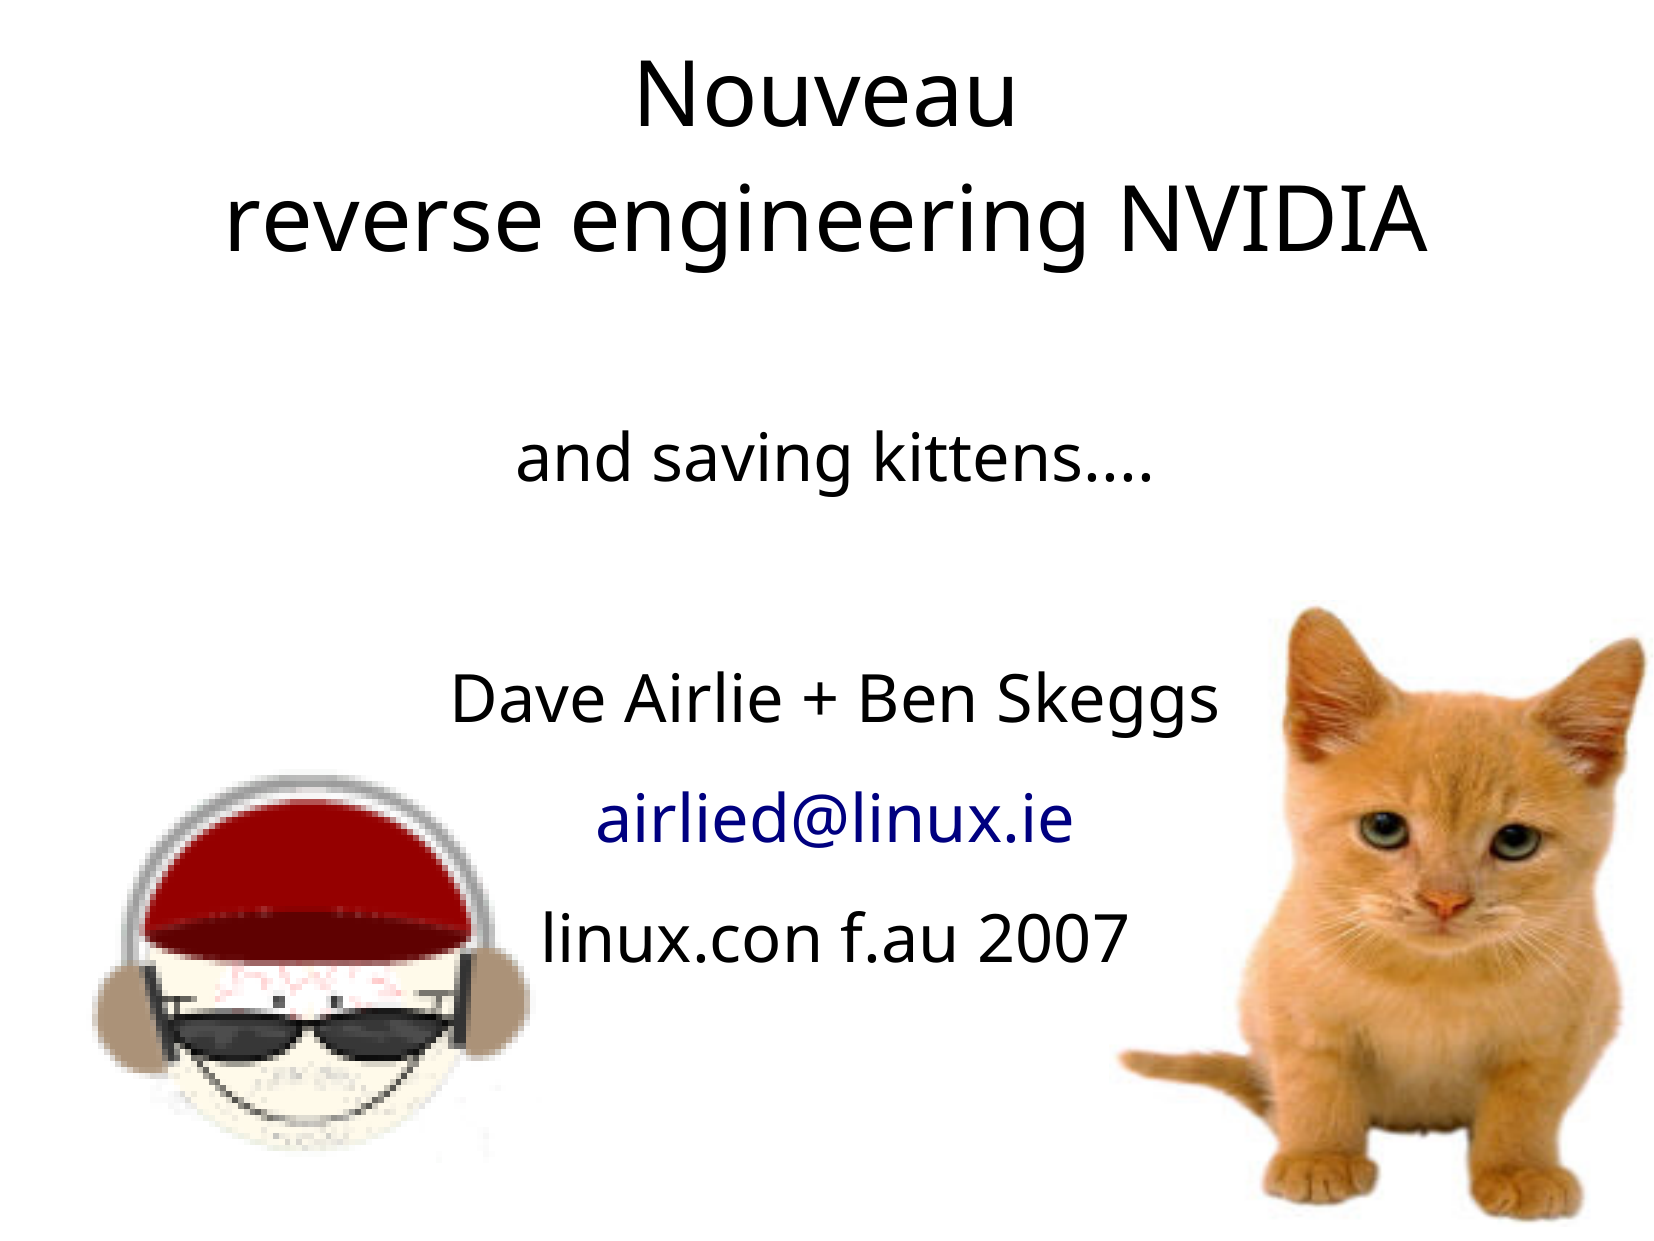

# Nouveau reverse engineering NVIDIA
and saving kittens....
Dave Airlie + Ben Skeggs
airlied@linux.ie
linux.con f.au 2007